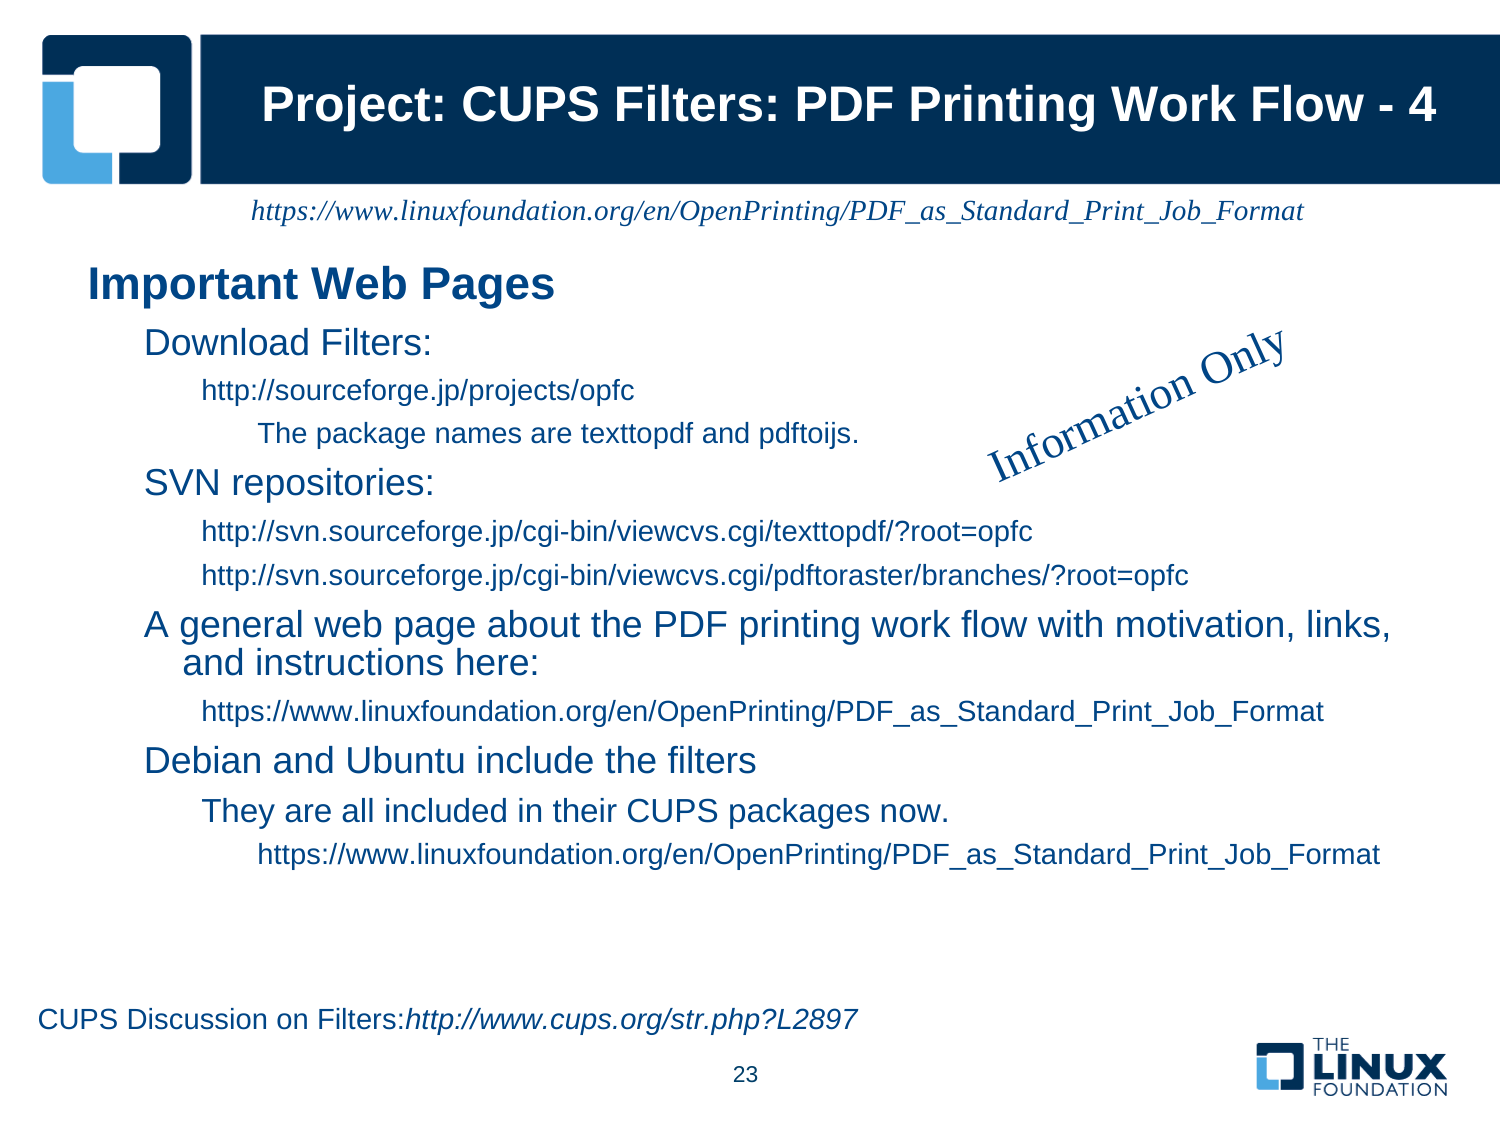

# Project: CUPS Filters: PDF Printing Work Flow - 4
https://www.linuxfoundation.org/en/OpenPrinting/PDF_as_Standard_Print_Job_Format
Important Web Pages
Download Filters:
http://sourceforge.jp/projects/opfc
The package names are texttopdf and pdftoijs.
SVN repositories:
http://svn.sourceforge.jp/cgi-bin/viewcvs.cgi/texttopdf/?root=opfc
http://svn.sourceforge.jp/cgi-bin/viewcvs.cgi/pdftoraster/branches/?root=opfc
A general web page about the PDF printing work flow with motivation, links, and instructions here:
https://www.linuxfoundation.org/en/OpenPrinting/PDF_as_Standard_Print_Job_Format
Debian and Ubuntu include the filters
They are all included in their CUPS packages now.
https://www.linuxfoundation.org/en/OpenPrinting/PDF_as_Standard_Print_Job_Format
Information Only
CUPS Discussion on Filters:http://www.cups.org/str.php?L2897
23